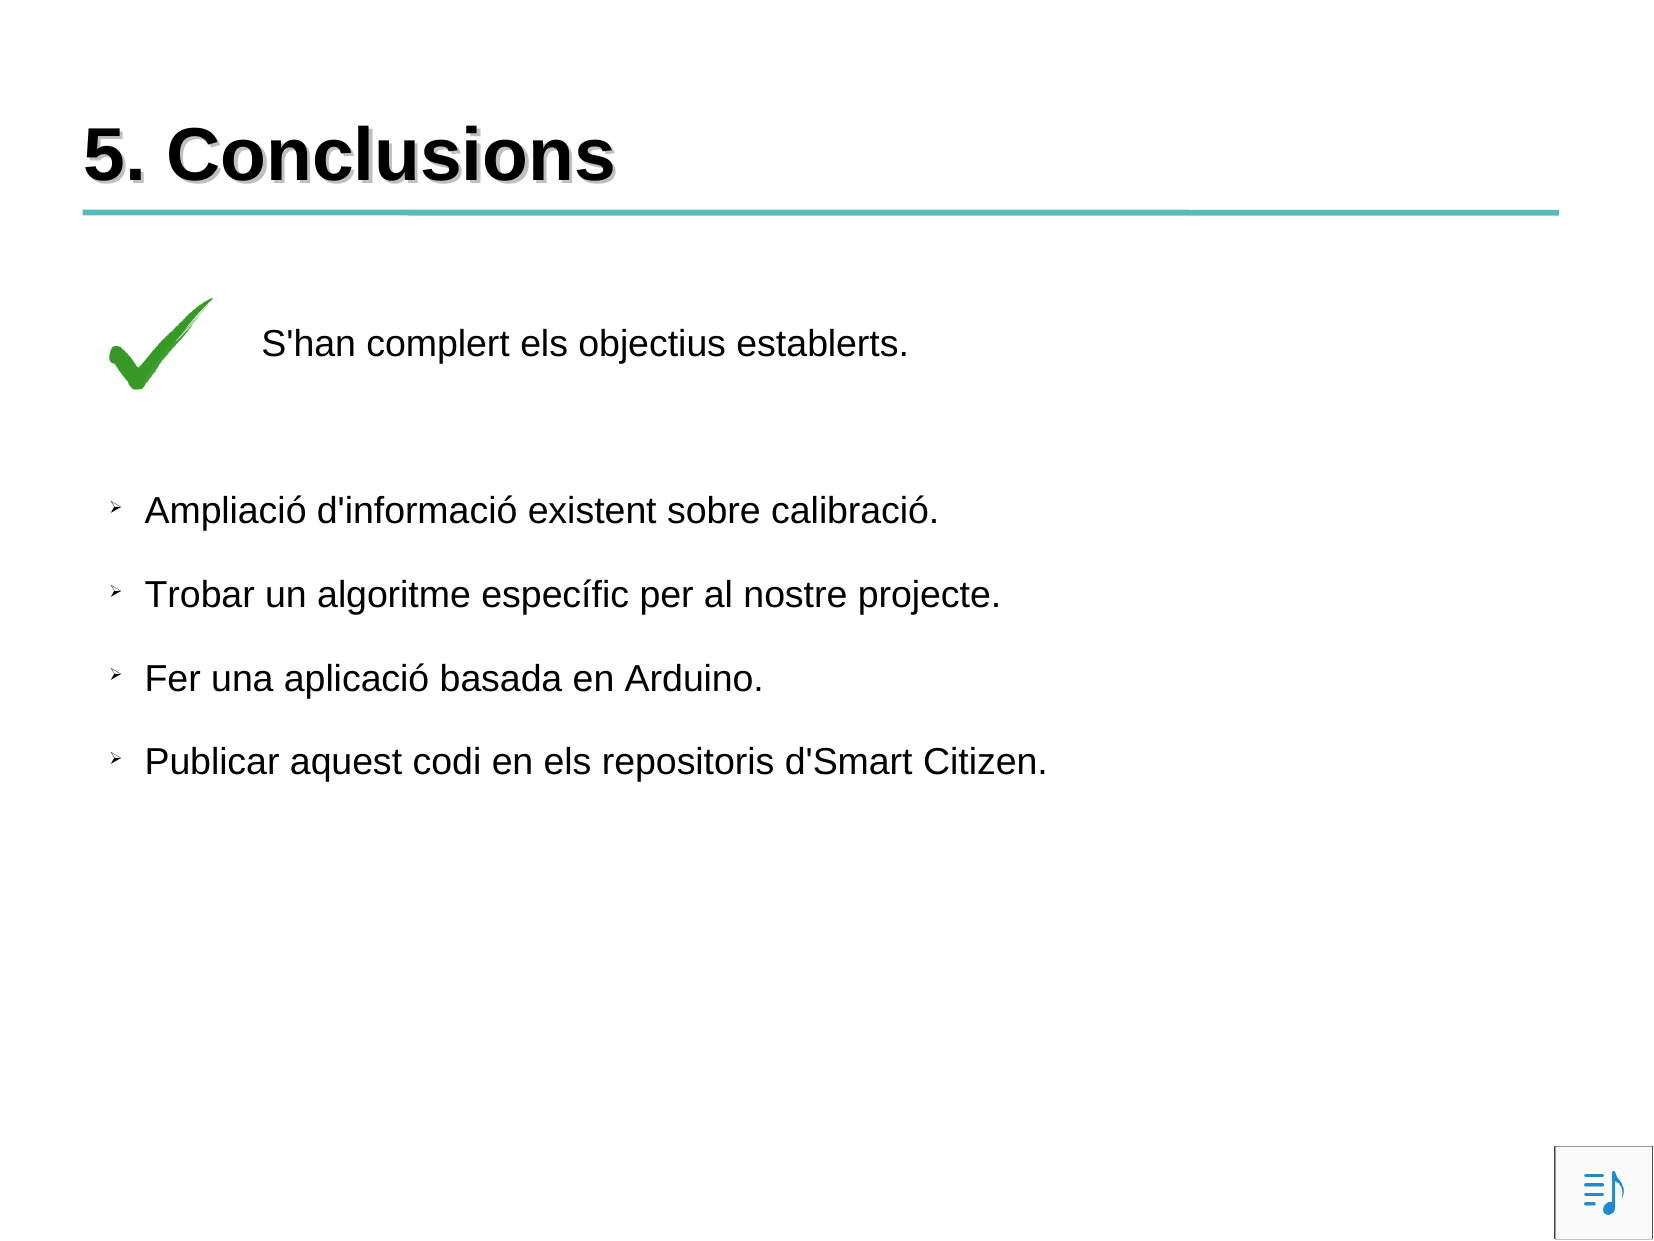

# 5. Conclusions
 S'han complert els objectius establerts.
Ampliació d'informació existent sobre calibració.
Trobar un algoritme específic per al nostre projecte.
Fer una aplicació basada en Arduino.
Publicar aquest codi en els repositoris d'Smart Citizen.